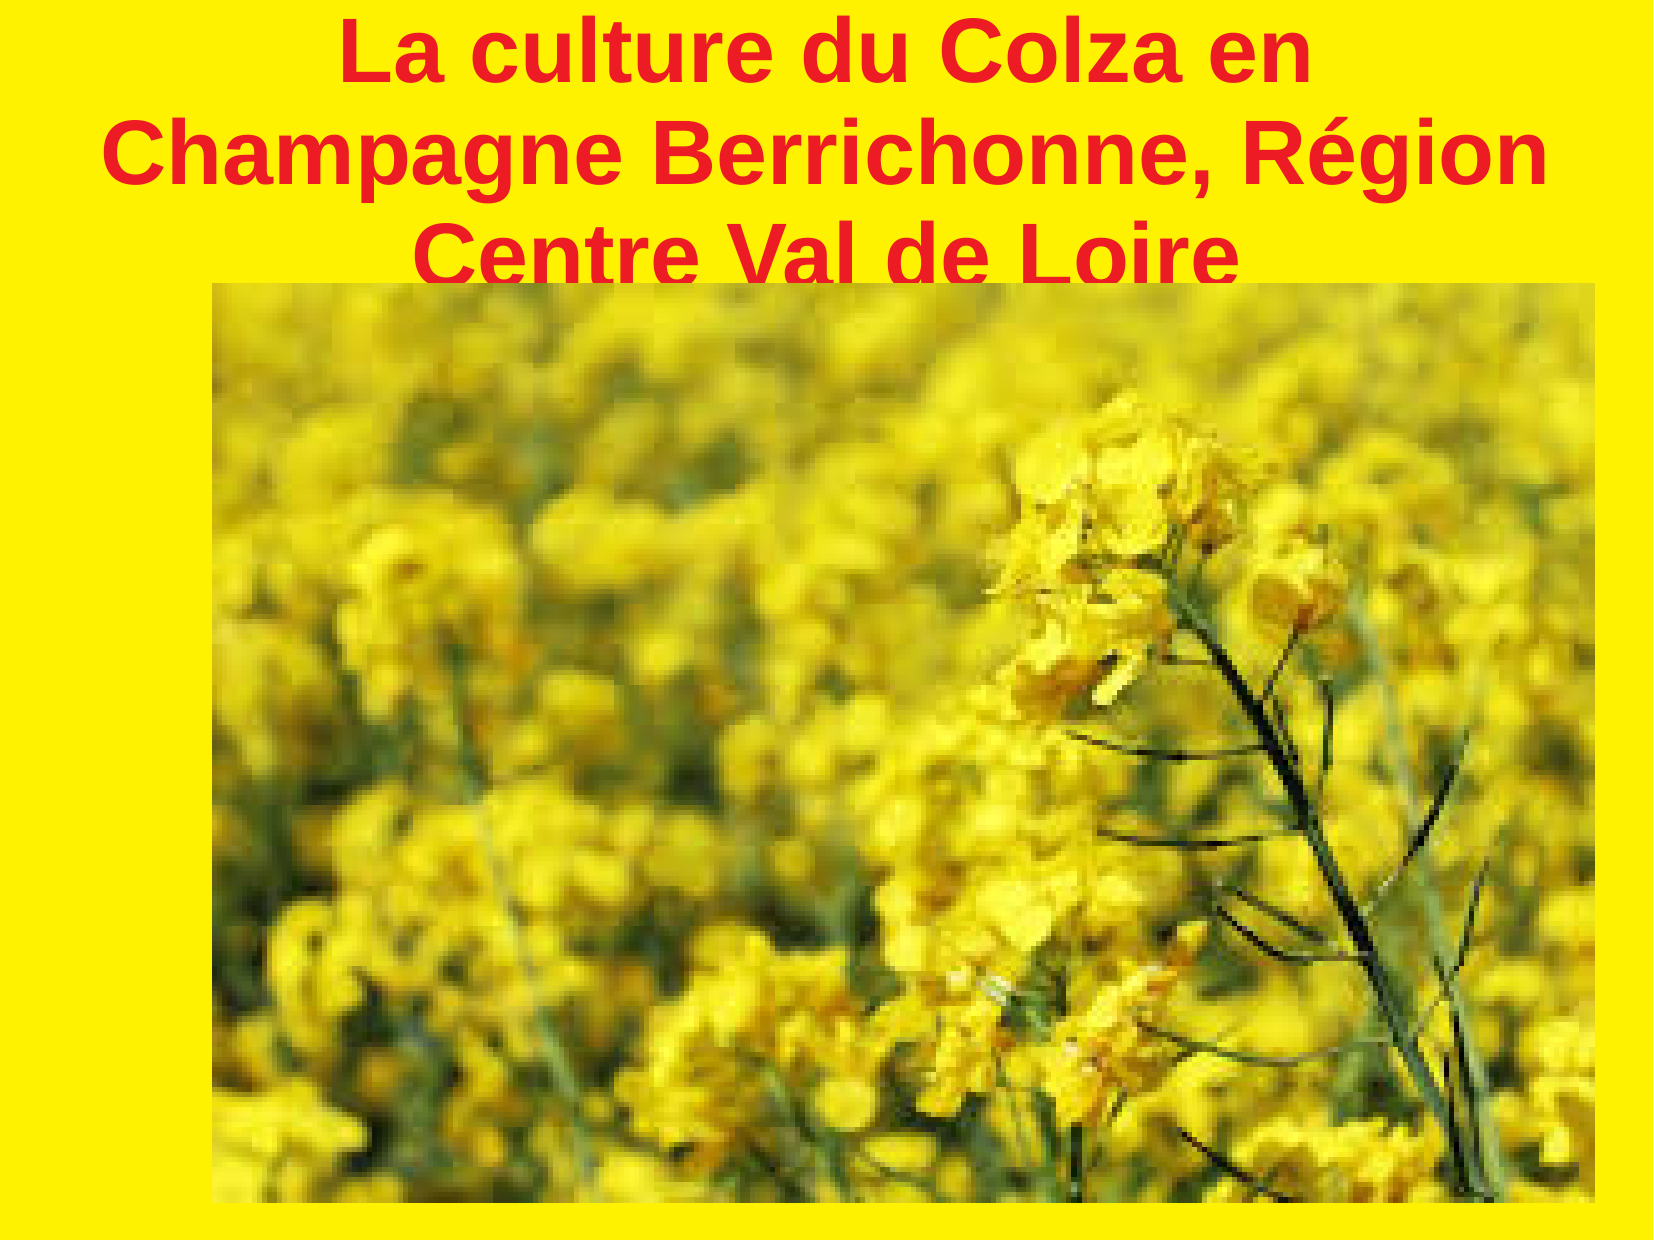

# La culture du Colza en Champagne Berrichonne, Région Centre Val de Loire